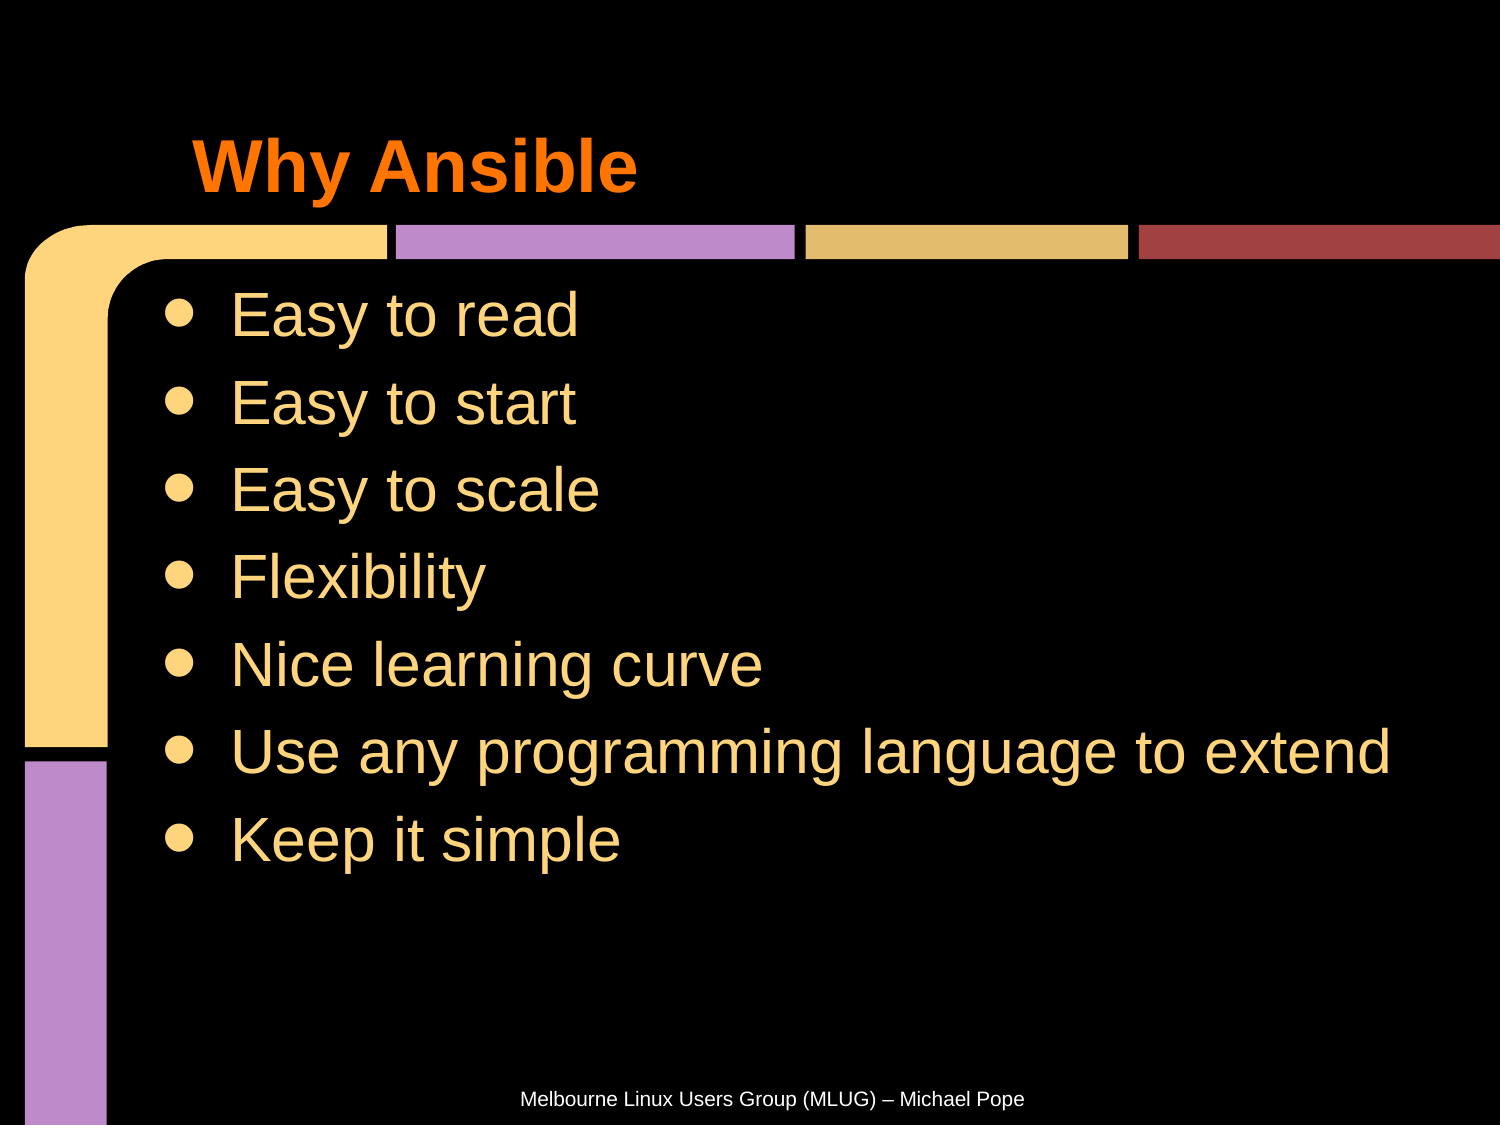

Why Ansible
# Easy to read
Easy to start
Easy to scale
Flexibility
Nice learning curve
Use any programming language to extend
Keep it simple